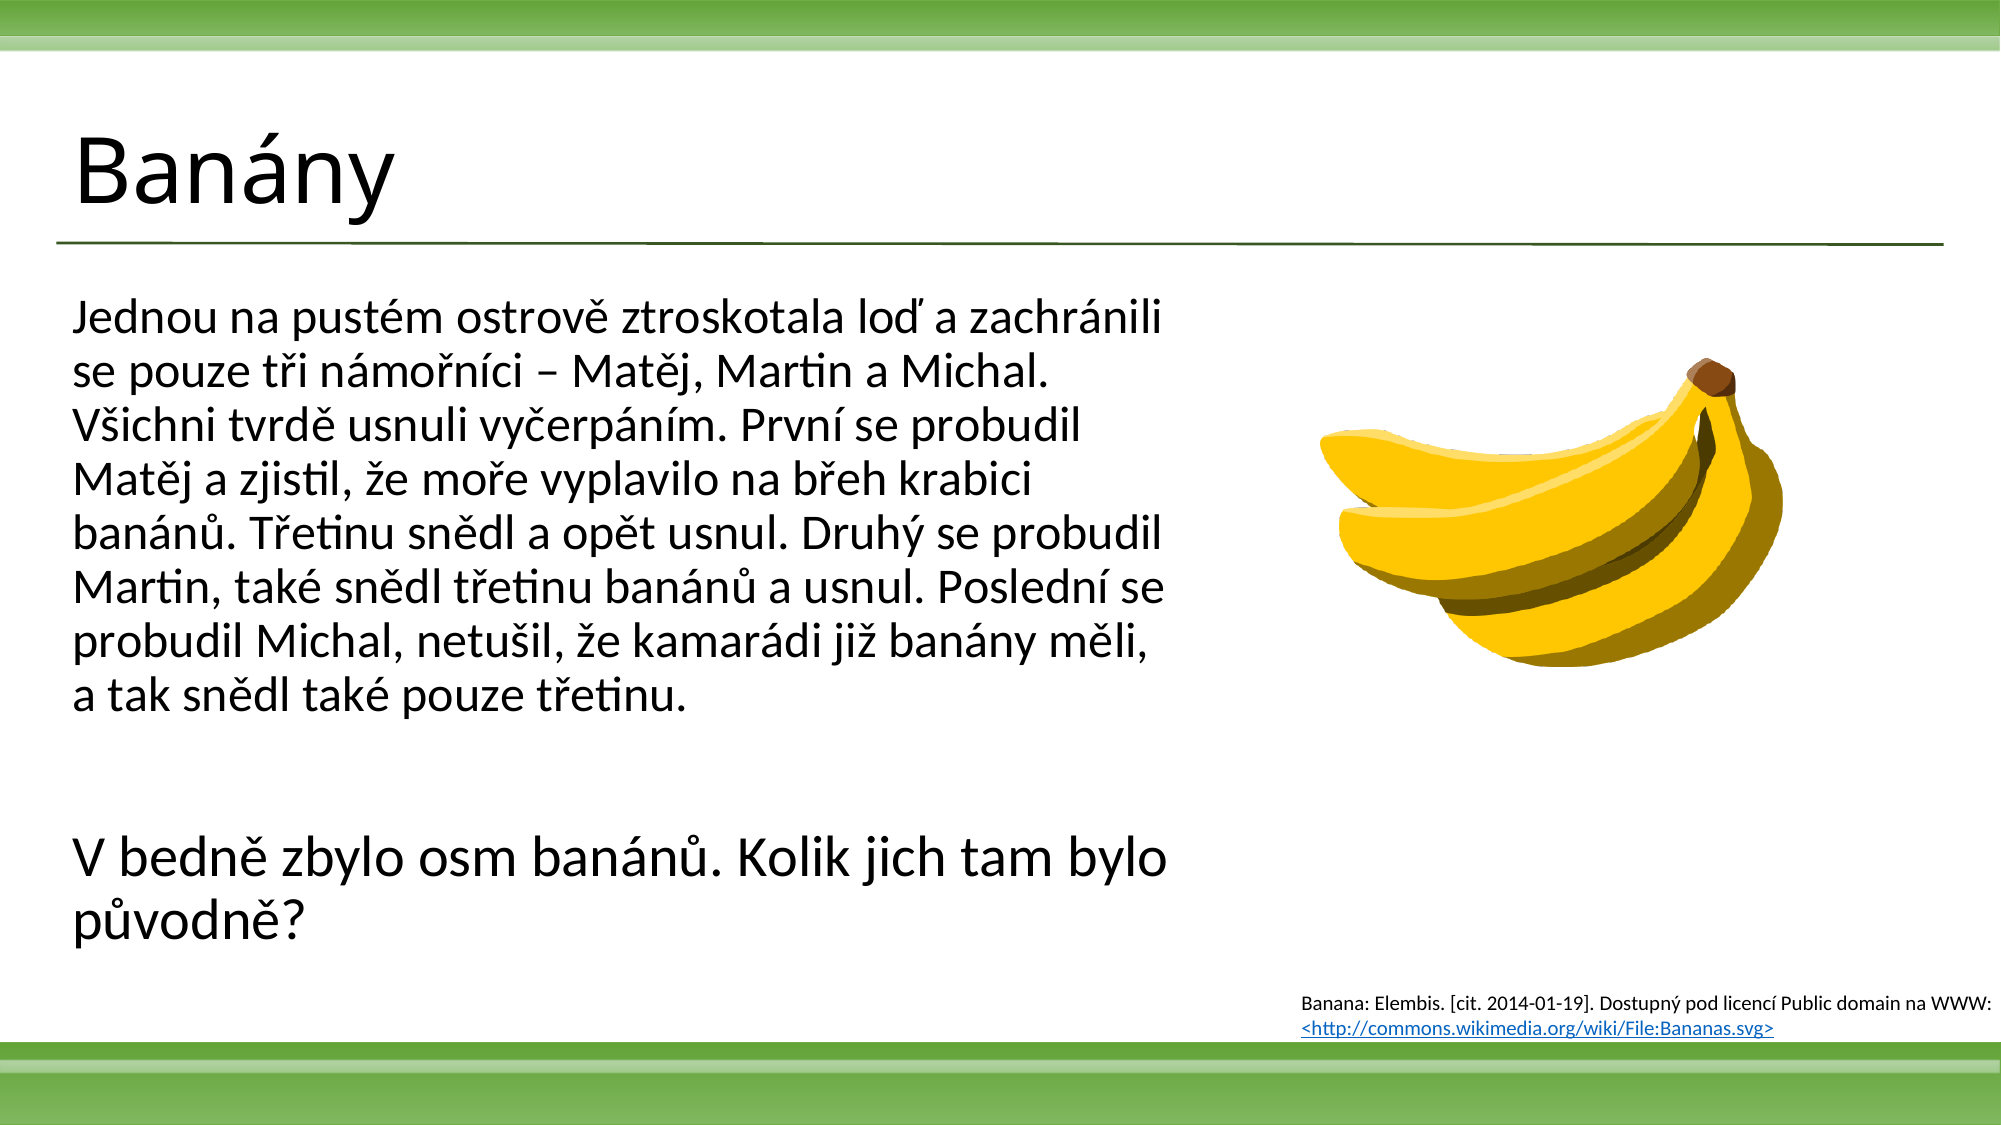

# Banány
Jednou na pustém ostrově ztroskotala loď a zachránili se pouze tři námořníci – Matěj, Martin a Michal. Všichni tvrdě usnuli vyčerpáním. První se probudil Matěj a zjistil, že moře vyplavilo na břeh krabici banánů. Třetinu snědl a opět usnul. Druhý se probudil Martin, také snědl třetinu banánů a usnul. Poslední se probudil Michal, netušil, že kamarádi již banány měli,
a tak snědl také pouze třetinu.
V bedně zbylo osm banánů. Kolik jich tam bylo původně?
Banana: Elembis. [cit. 2014-01-19]. Dostupný pod licencí Public domain na WWW:
<http://commons.wikimedia.org/wiki/File:Bananas.svg>